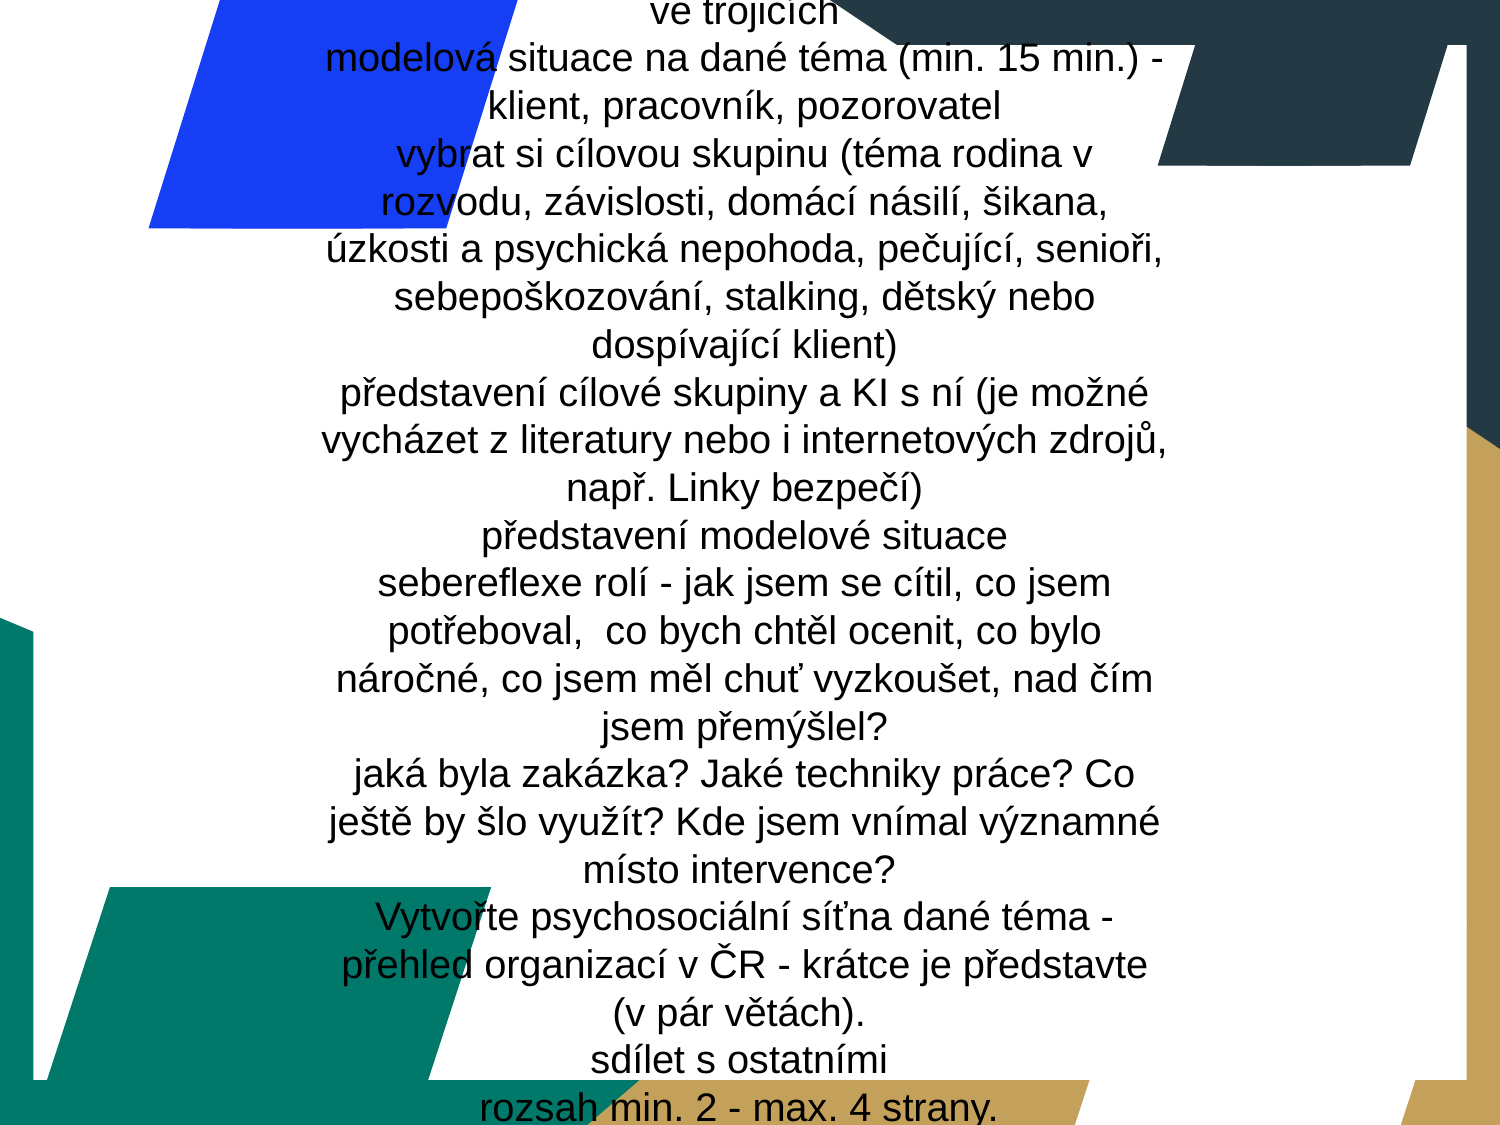

# Závěrečná práce ve trojicích modelová situace na dané téma (min. 15 min.) - klient, pracovník, pozorovatel vybrat si cílovou skupinu (téma rodina v rozvodu, závislosti, domácí násilí, šikana, úzkosti a psychická nepohoda, pečující, senioři, sebepoškozování, stalking, dětský nebo dospívající klient) představení cílové skupiny a KI s ní (je možné vycházet z literatury nebo i internetových zdrojů, např. Linky bezpečí) představení modelové situace sebereflexe rolí - jak jsem se cítil, co jsem potřeboval, co bych chtěl ocenit, co bylo náročné, co jsem měl chuť vyzkoušet, nad čím jsem přemýšlel? jaká byla zakázka? Jaké techniky práce? Co ještě by šlo využít? Kde jsem vnímal významné místo intervence? Vytvořte psychosociální síťna dané téma - přehled organizací v ČR - krátce je představte (v pár větách). sdílet s ostatními rozsah min. 2 - max. 4 strany.